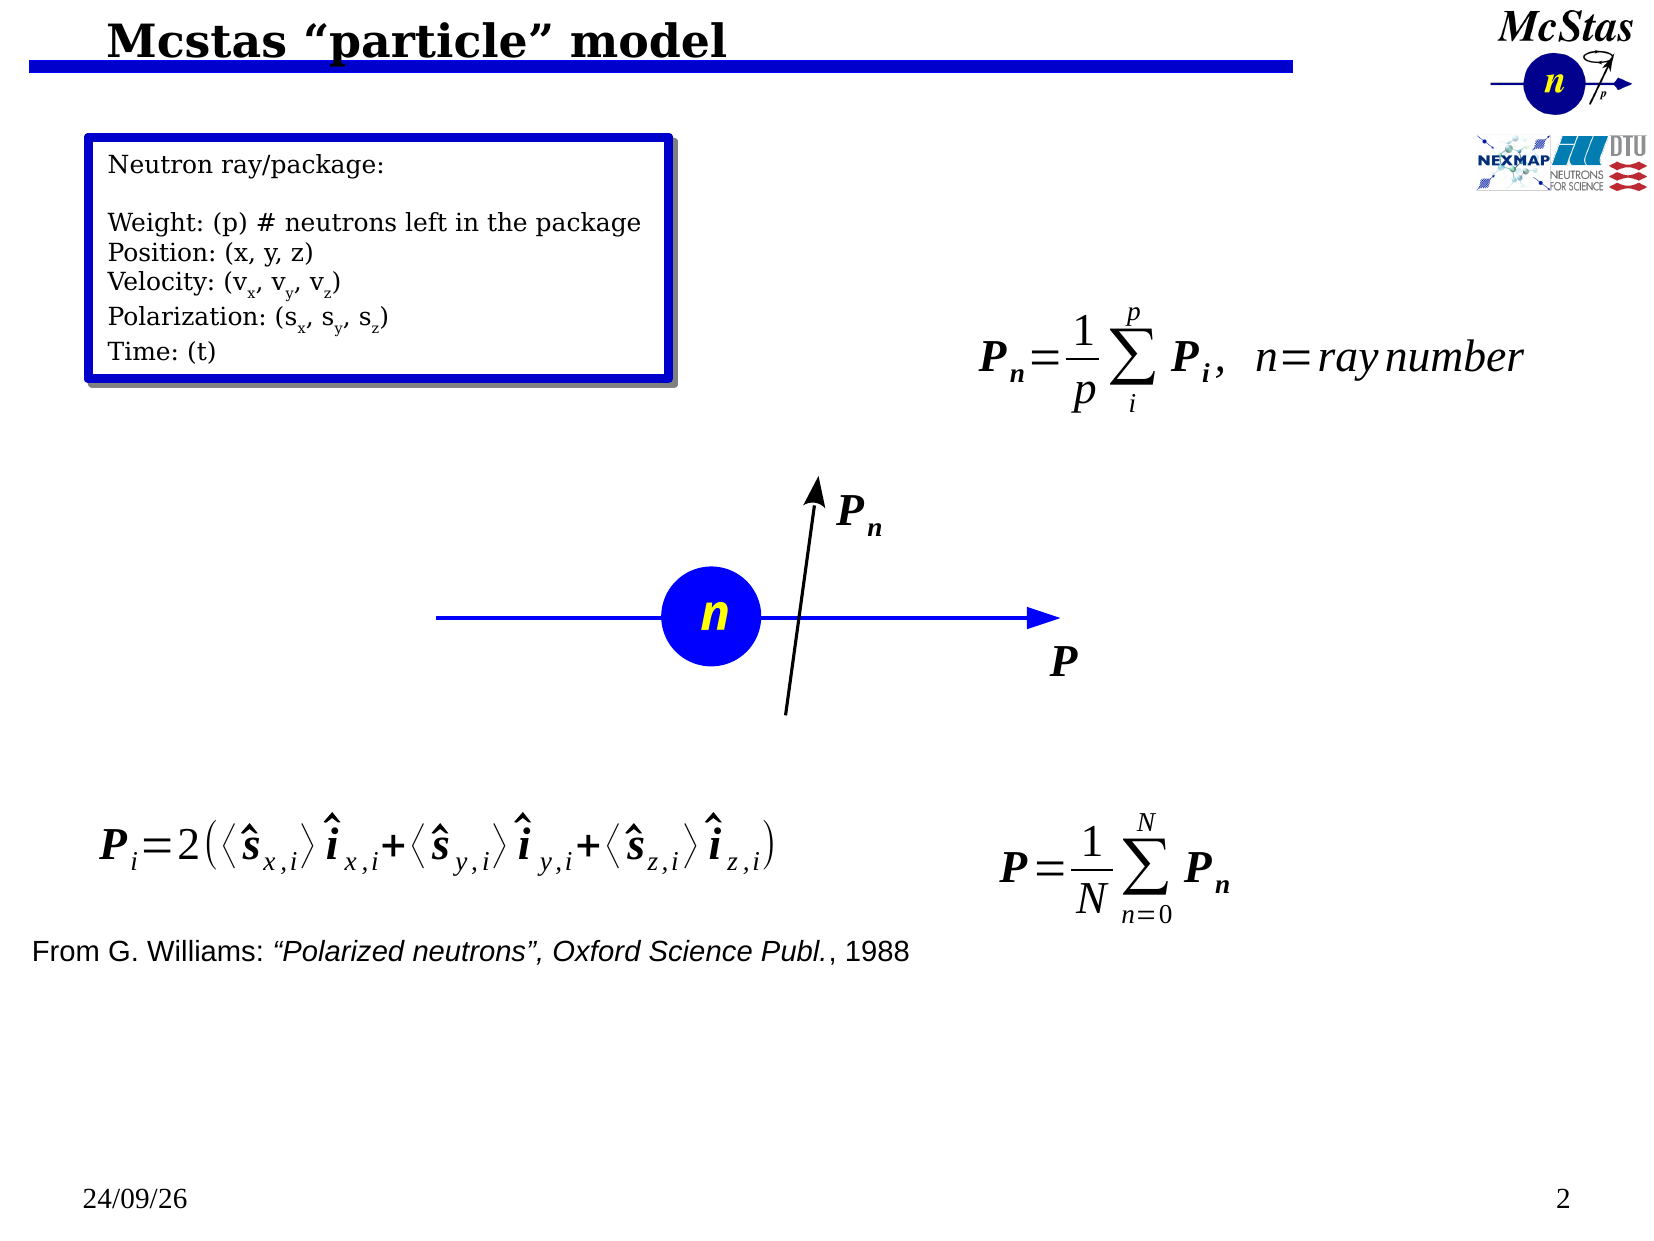

# Mcstas “particle” model
Neutron ray/package:
Weight: (p) # neutrons left in the package
Position: (x, y, z)
Velocity: (vx, vy, vz)
Polarization: (px, py, pz)
Time: (t)
Neutron ray/package:
Weight: (p) # neutrons left in the package
Position: (x, y, z)
Velocity: (vx, vy, vz)
Polarization: (px, py, pz)
Time: (t)
Neutron ray/package:
Weight: (p) # neutrons left in the package
Position: (x, y, z)
Velocity: (vx, vy, vz)
Polarization: (sx, sy, sz)
Time: (t)
n
From G. Williams: “Polarized neutrons”, Oxford Science Publ., 1988
2